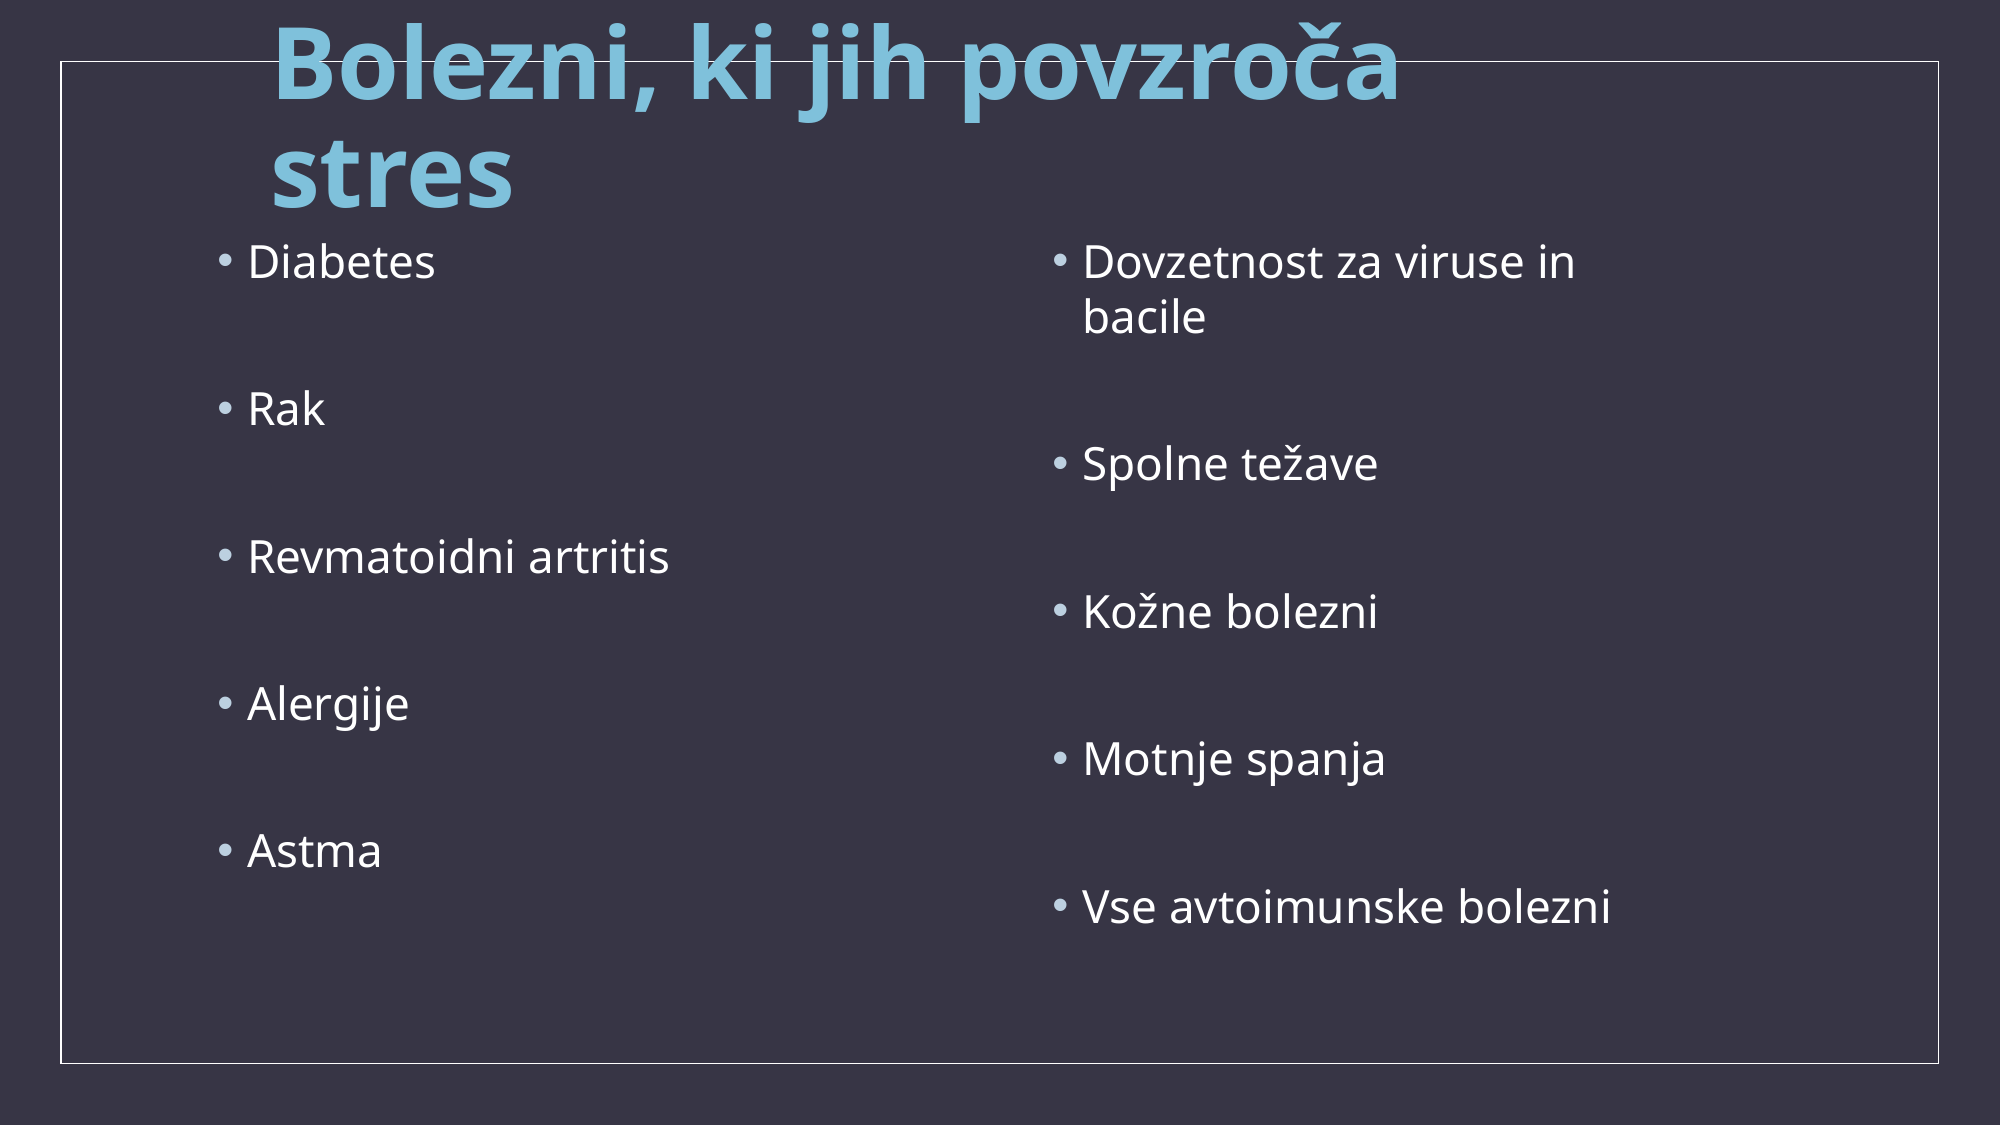

# Bolezni, ki jih povzroča stres
Diabetes
Rak
Revmatoidni artritis
Alergije
Astma
Dovzetnost za viruse in bacile
Spolne težave
Kožne bolezni
Motnje spanja
Vse avtoimunske bolezni